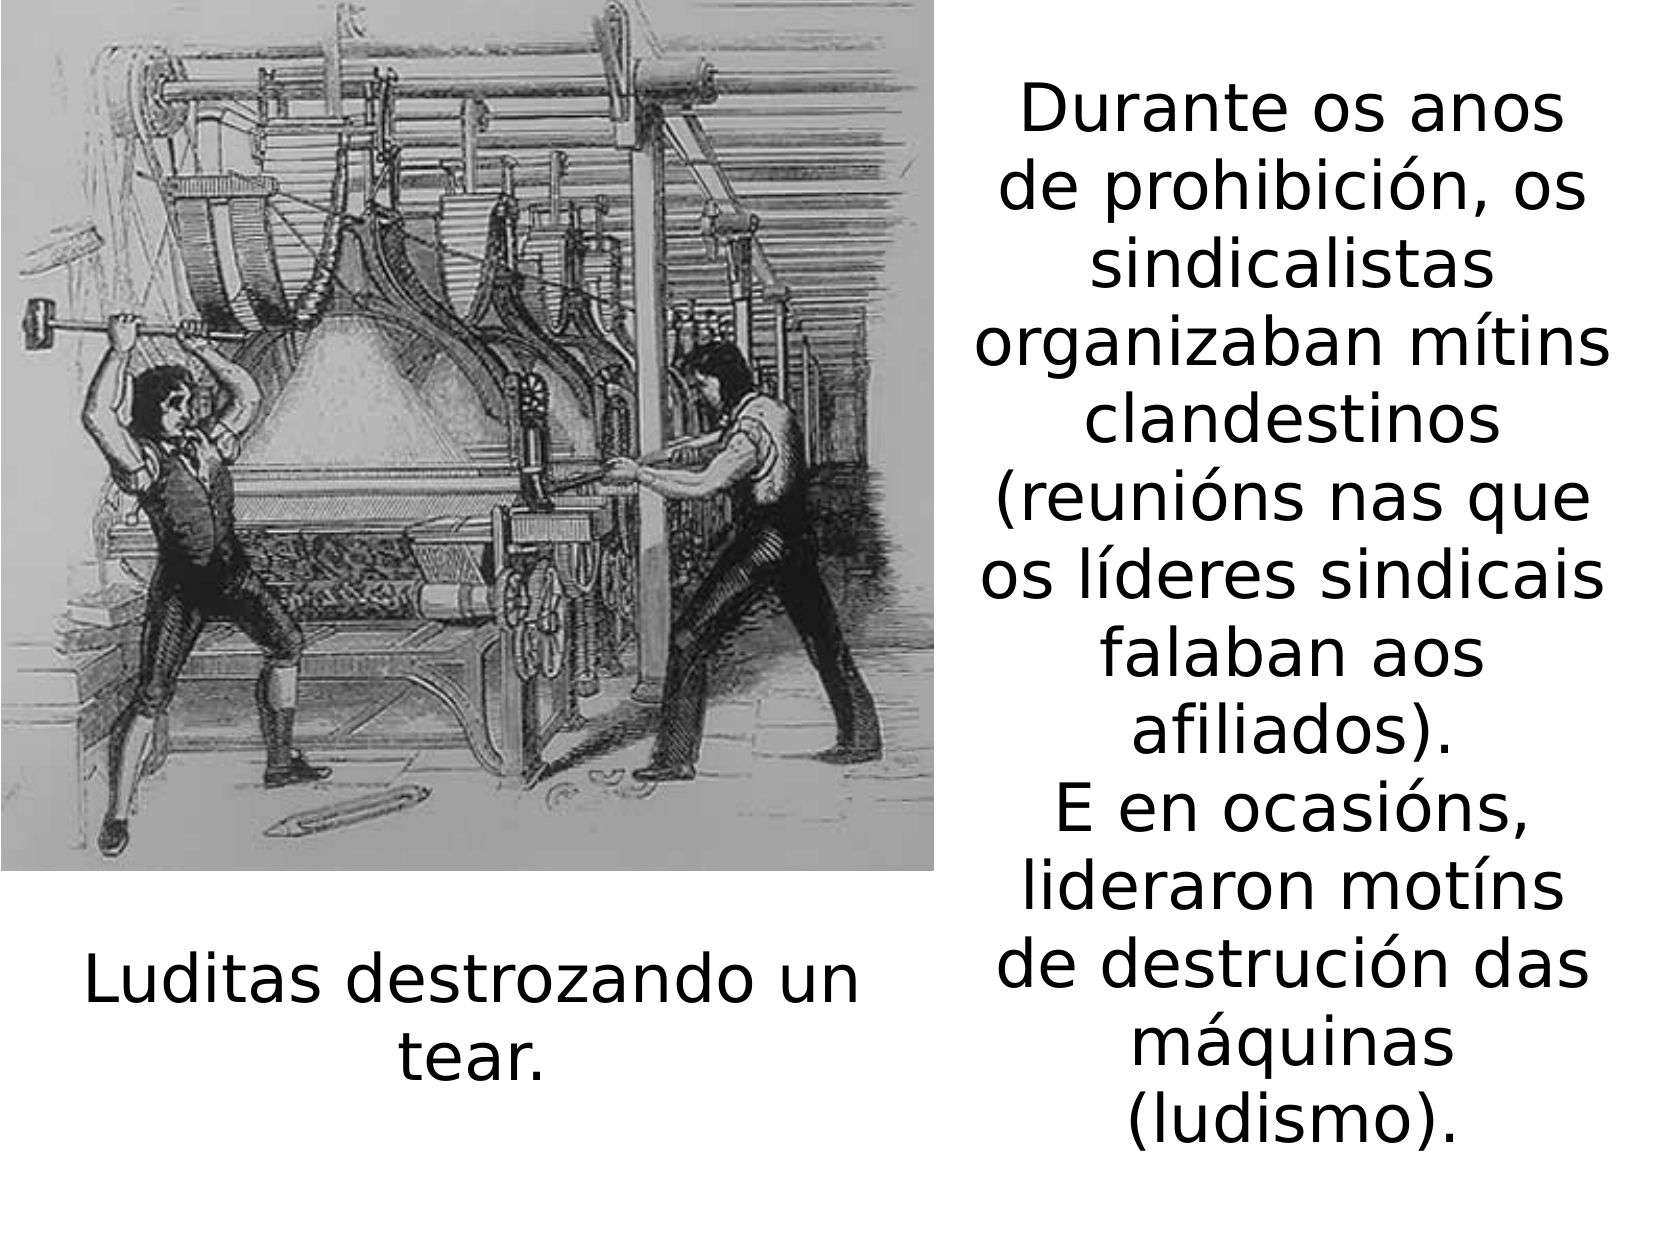

# Durante os anos de prohibición, os sindicalistas organizaban mítins clandestinos (reunións nas que os líderes sindicais falaban aos afiliados).
E en ocasións, lideraron motíns de destrución das máquinas (ludismo).
Luditas destrozando un tear.